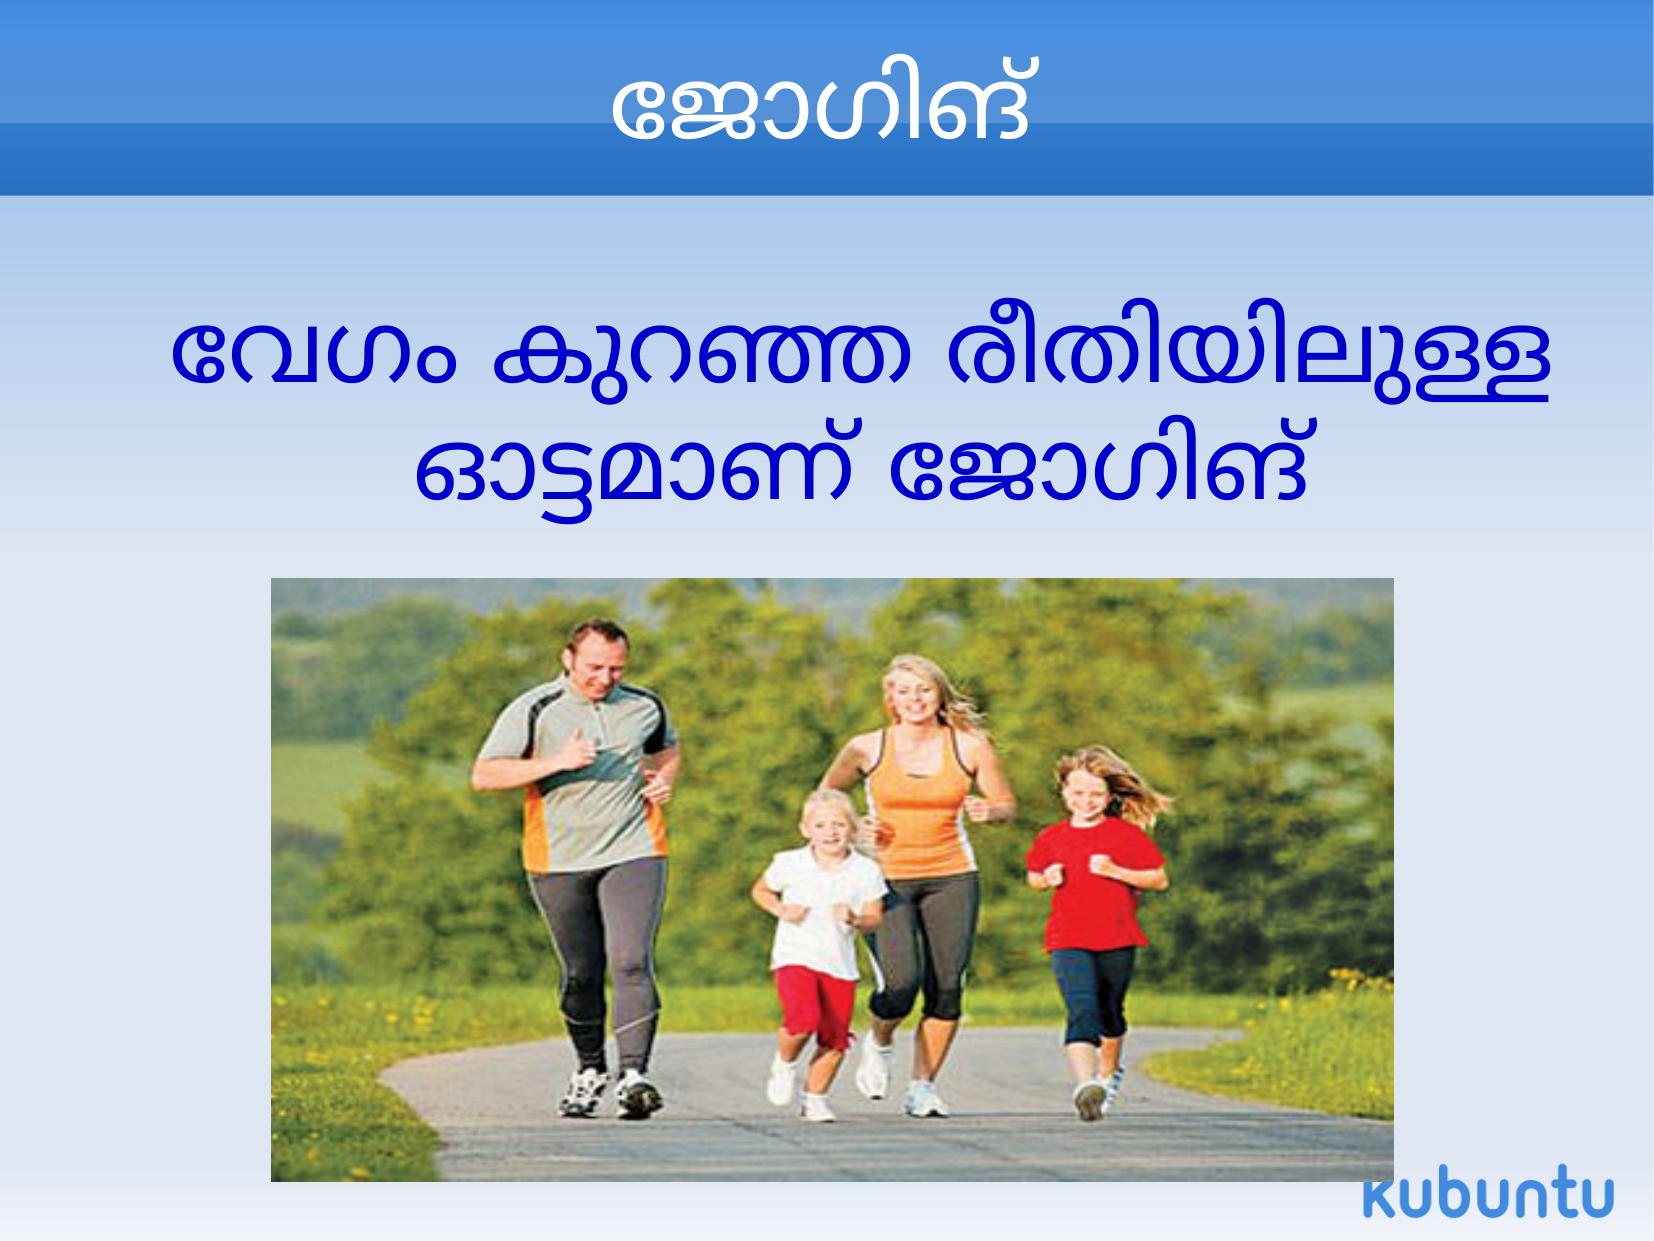

# ജോഗിങ്
വേഗം കുറഞ്ഞ രീതിയിലുള്ള ഓട്ടമാണ് ജോഗിങ്